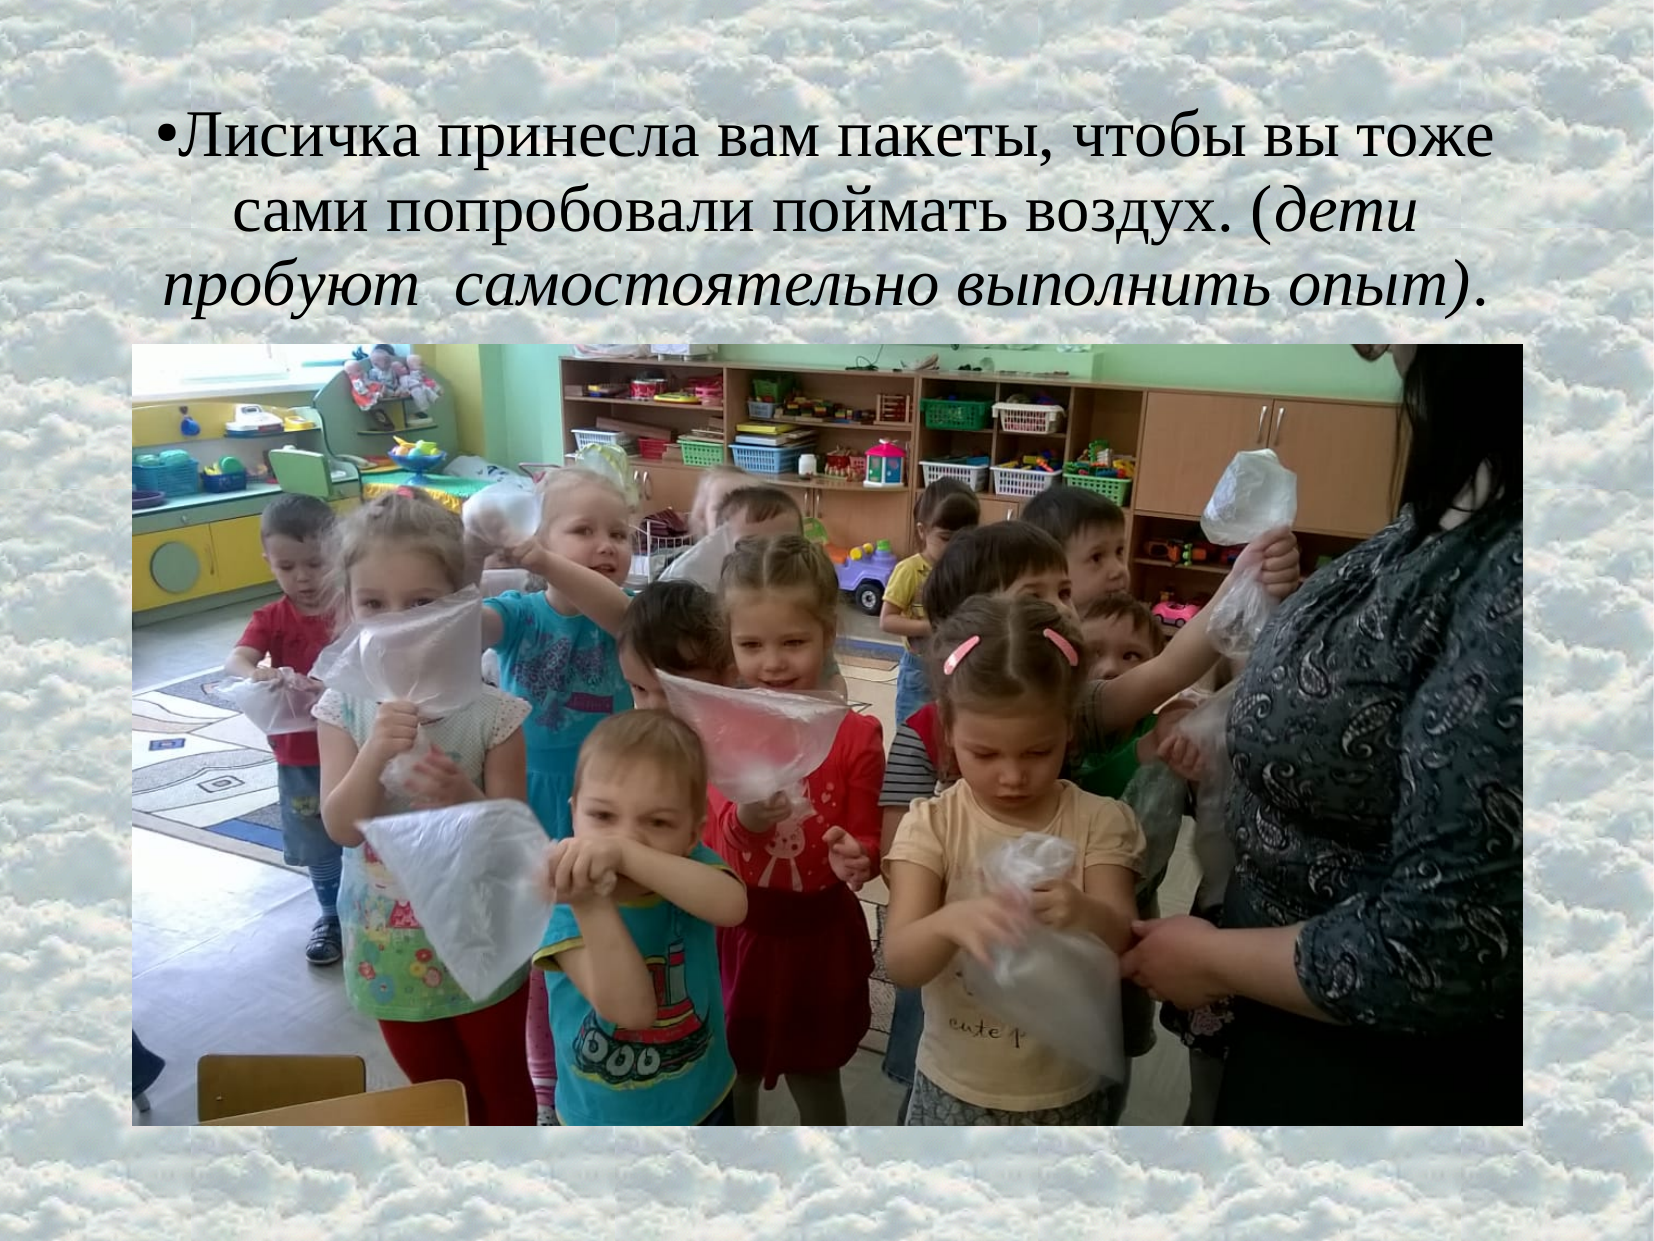

# Лисичка принесла вам пакеты, чтобы вы тоже сами попробовали поймать воздух. (дети пробуют самостоятельно выполнить опыт).